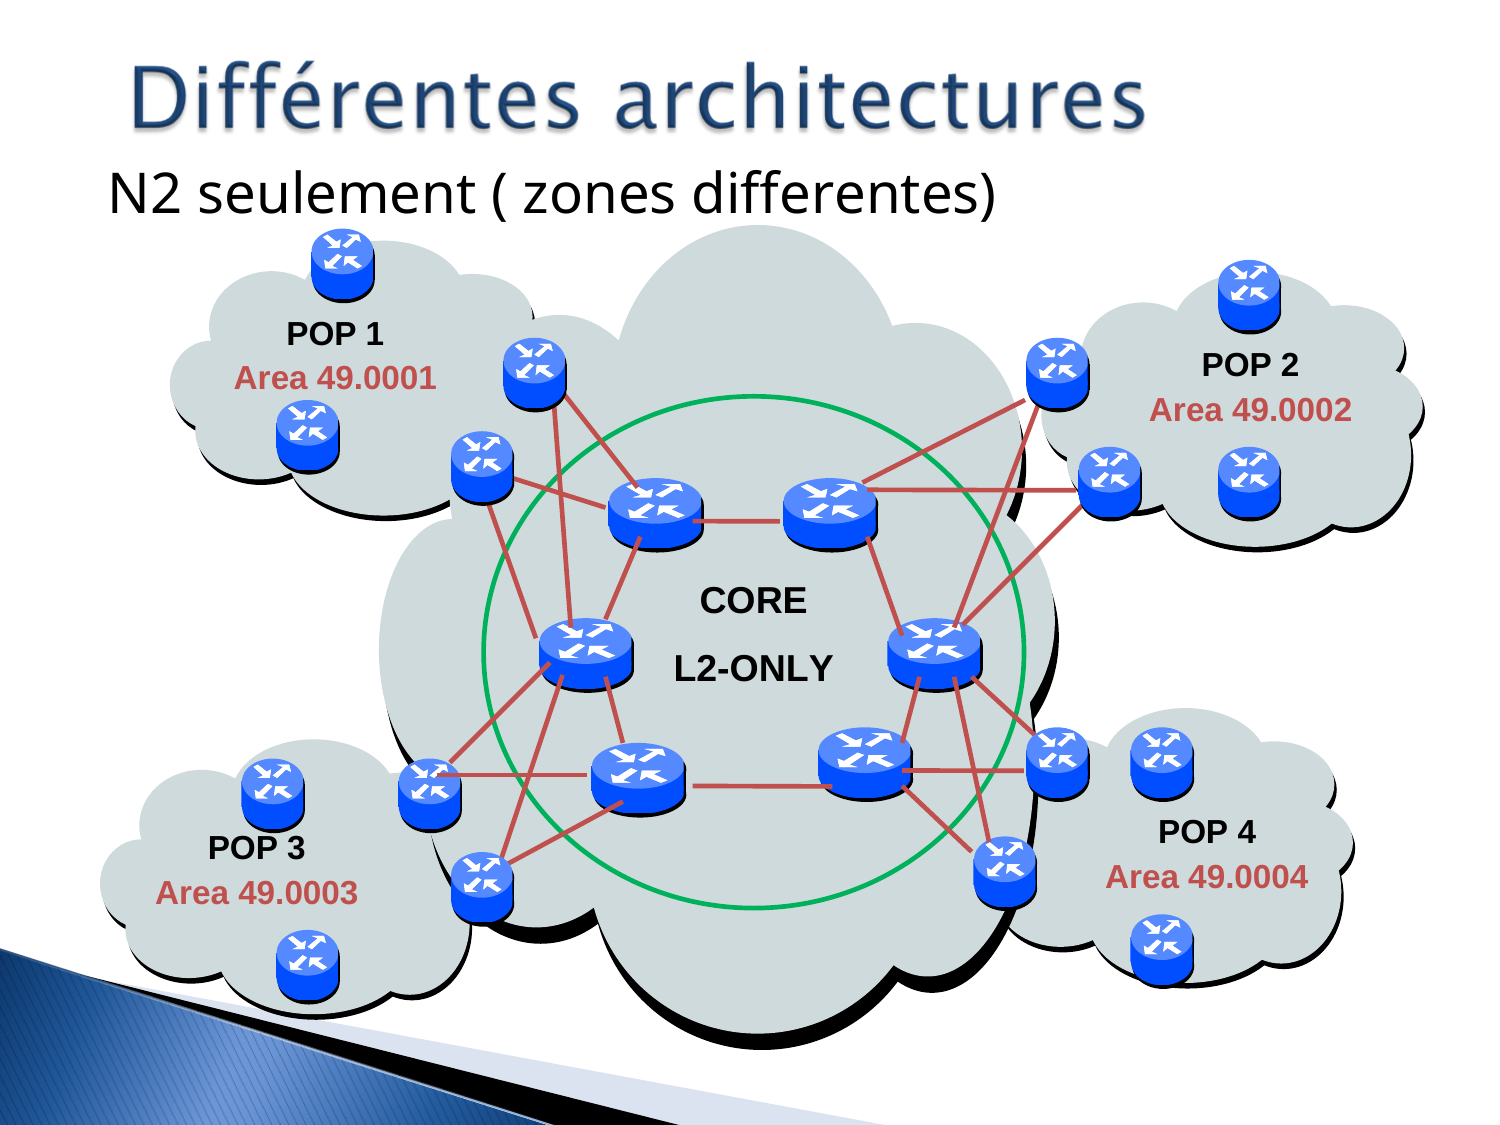

# N2 seulement ( zones differentes)
POP 1
Area 49.0001
POP 2
Area 49.0002
CORE
L2-ONLY
POP 4
Area 49.0004
POP 3
Area 49.0003